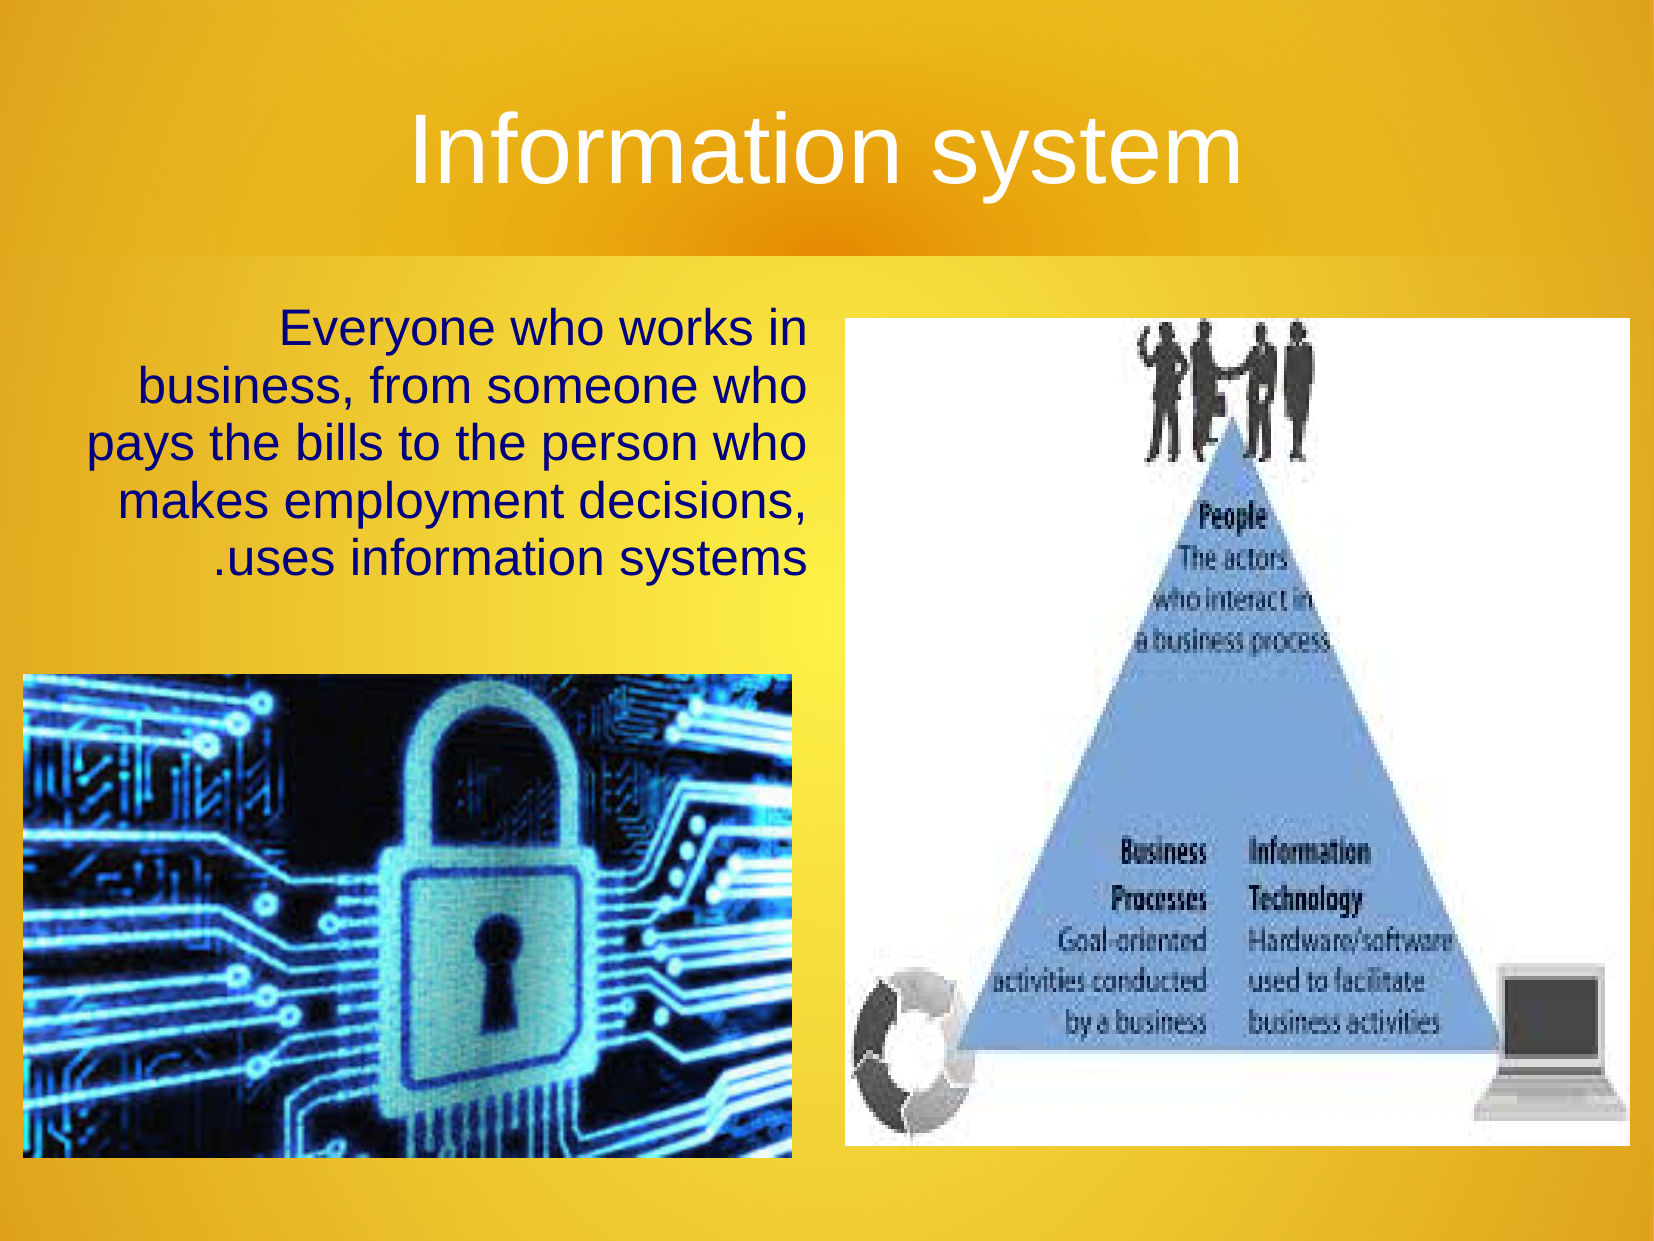

# Information system
Everyone who works in business, from someone who pays the bills to the person who makes employment decisions, uses information systems.